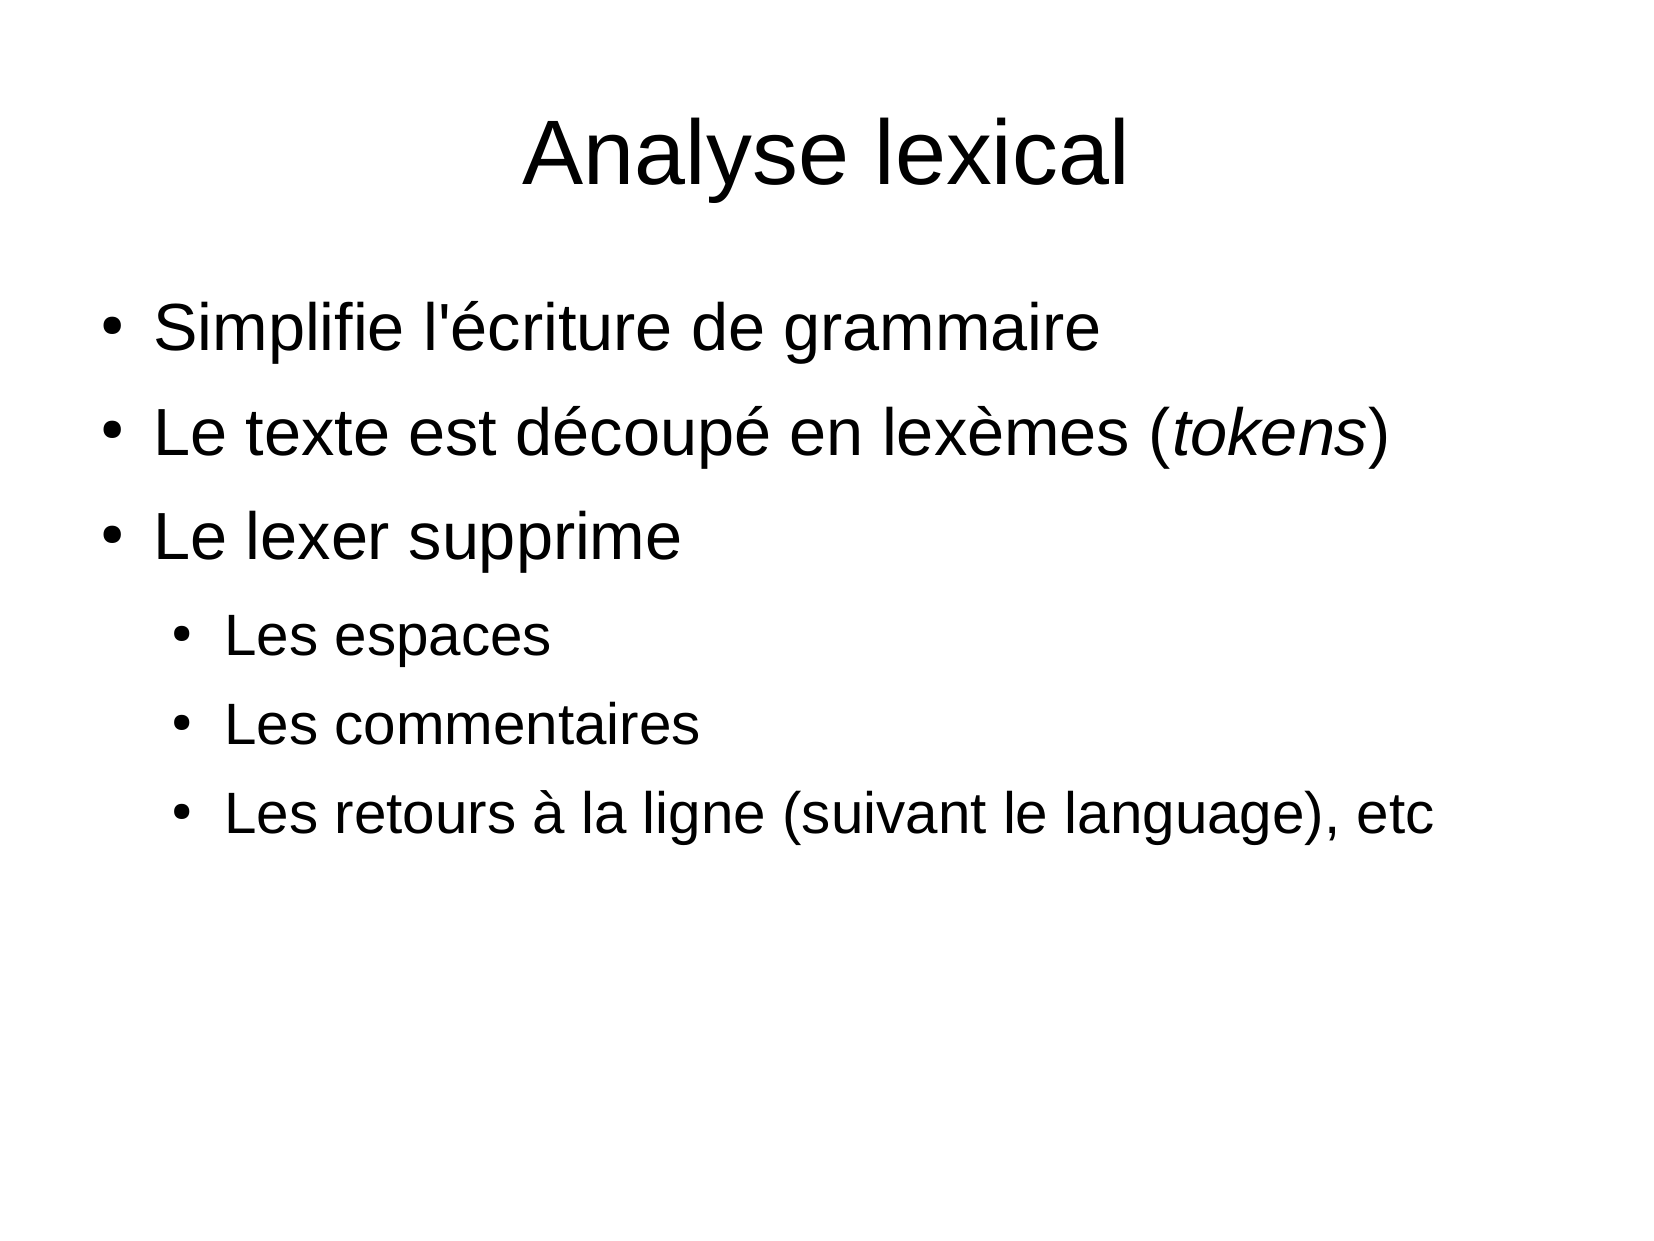

# Analyse lexical
Simplifie l'écriture de grammaire
Le texte est découpé en lexèmes (tokens)
Le lexer supprime
Les espaces
Les commentaires
Les retours à la ligne (suivant le language), etc